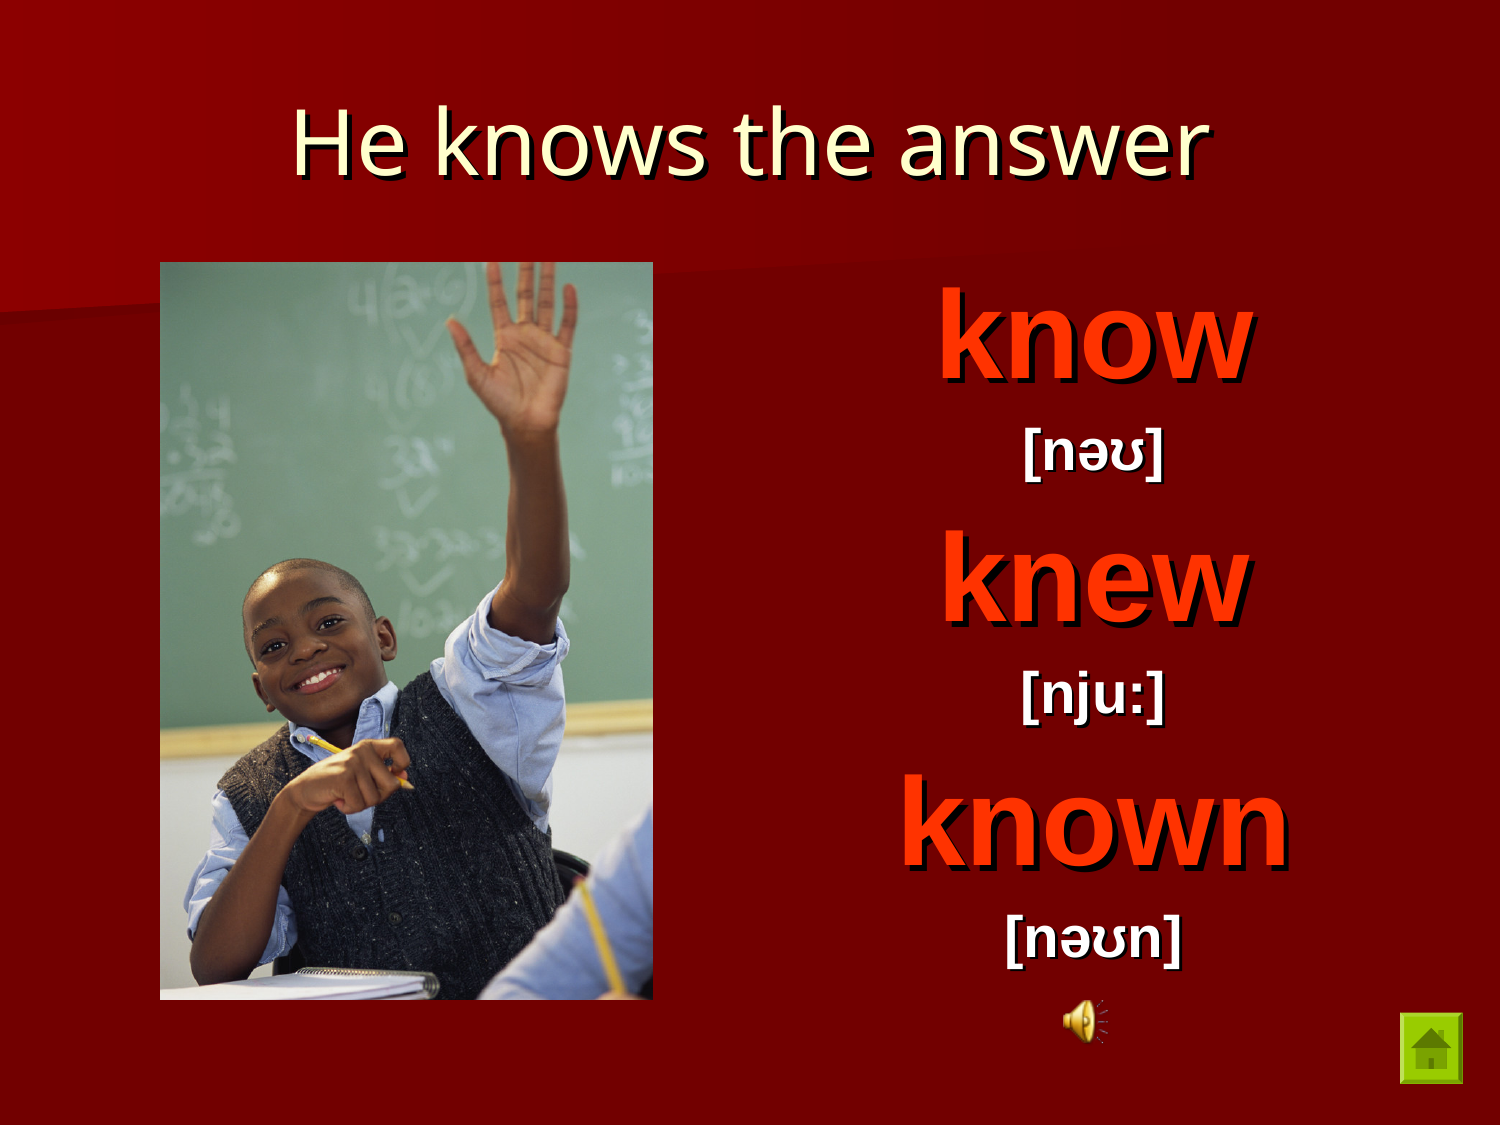

# He knows the answer
know
[nəʊ]
knew
[nju:]
known
[nəʊn]